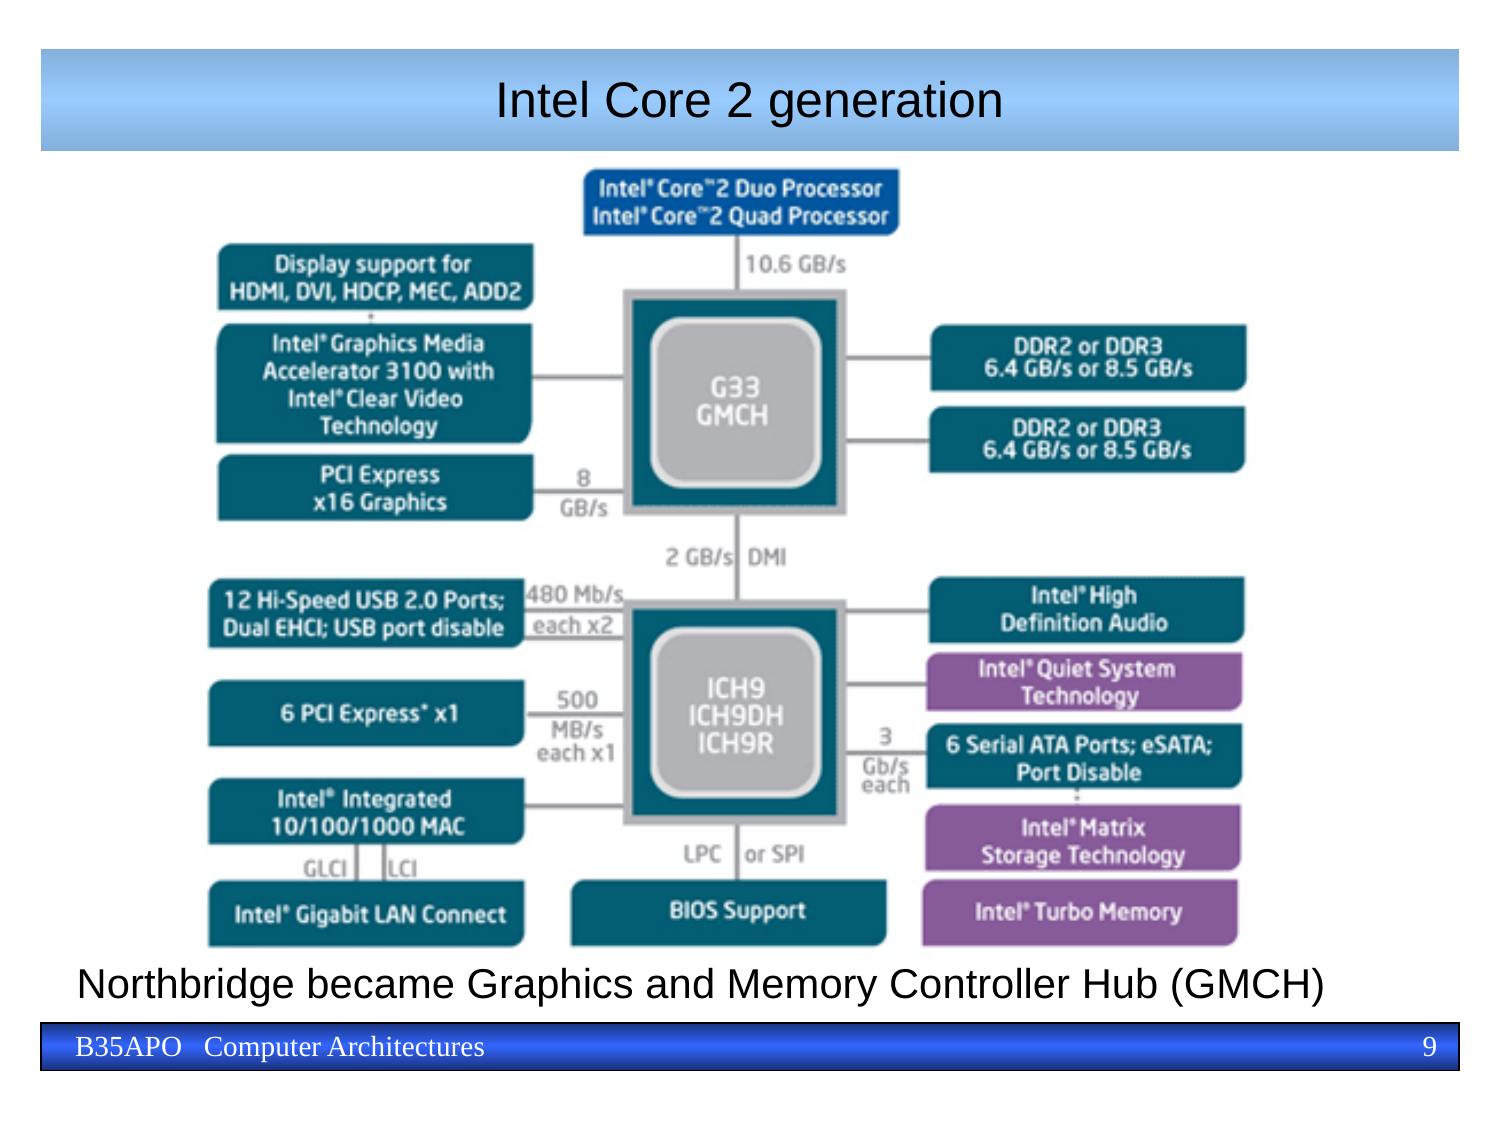

# Intel Core 2 generation
Northbridge became Graphics and Memory Controller Hub (GMCH)
B35APO Computer Architectures
9